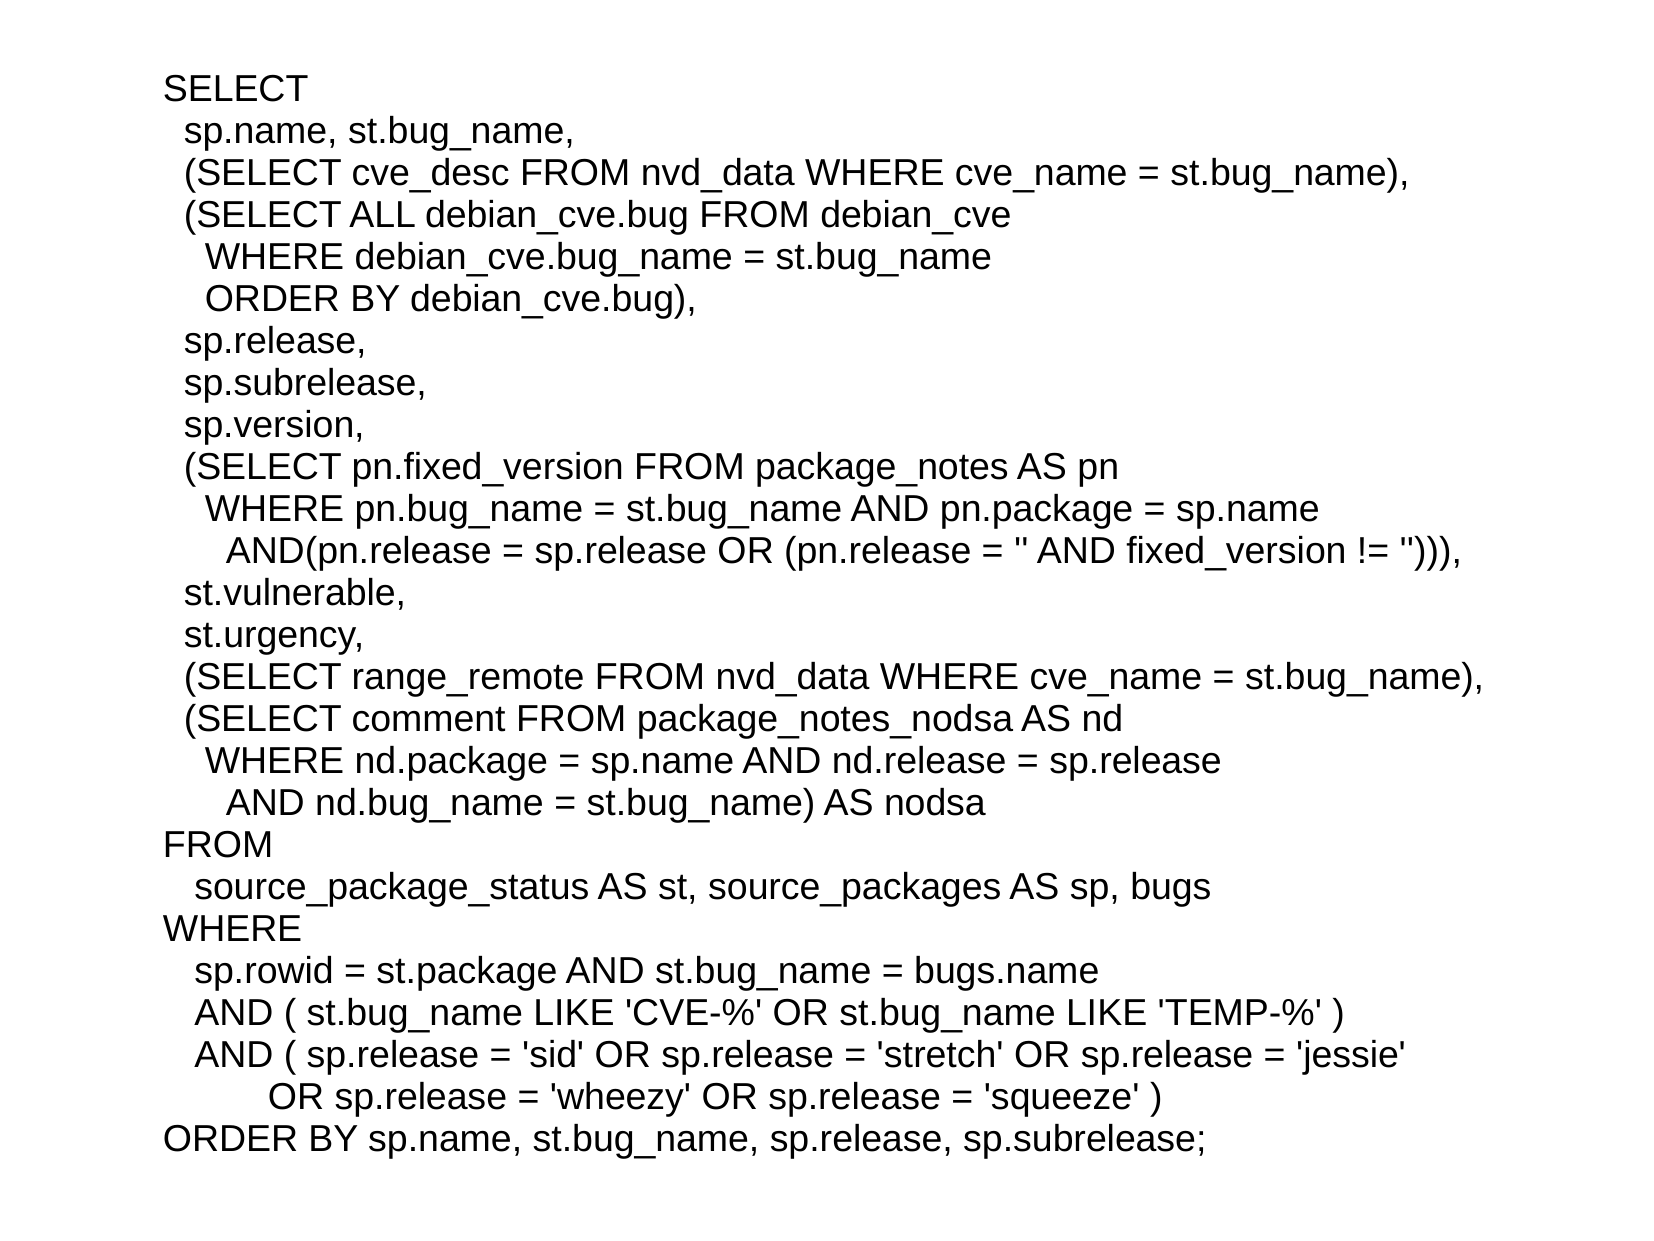

SELECT
 sp.name, st.bug_name,
 (SELECT cve_desc FROM nvd_data WHERE cve_name = st.bug_name),
 (SELECT ALL debian_cve.bug FROM debian_cve
 WHERE debian_cve.bug_name = st.bug_name
 ORDER BY debian_cve.bug),
 sp.release,
 sp.subrelease,
 sp.version,
 (SELECT pn.fixed_version FROM package_notes AS pn
 WHERE pn.bug_name = st.bug_name AND pn.package = sp.name
 AND(pn.release = sp.release OR (pn.release = '' AND fixed_version != ''))),
 st.vulnerable,
 st.urgency,
 (SELECT range_remote FROM nvd_data WHERE cve_name = st.bug_name),
 (SELECT comment FROM package_notes_nodsa AS nd
 WHERE nd.package = sp.name AND nd.release = sp.release
 AND nd.bug_name = st.bug_name) AS nodsa
FROM
 source_package_status AS st, source_packages AS sp, bugs
WHERE
 sp.rowid = st.package AND st.bug_name = bugs.name
 AND ( st.bug_name LIKE 'CVE-%' OR st.bug_name LIKE 'TEMP-%' )
 AND ( sp.release = 'sid' OR sp.release = 'stretch' OR sp.release = 'jessie'
 OR sp.release = 'wheezy' OR sp.release = 'squeeze' )
ORDER BY sp.name, st.bug_name, sp.release, sp.subrelease;